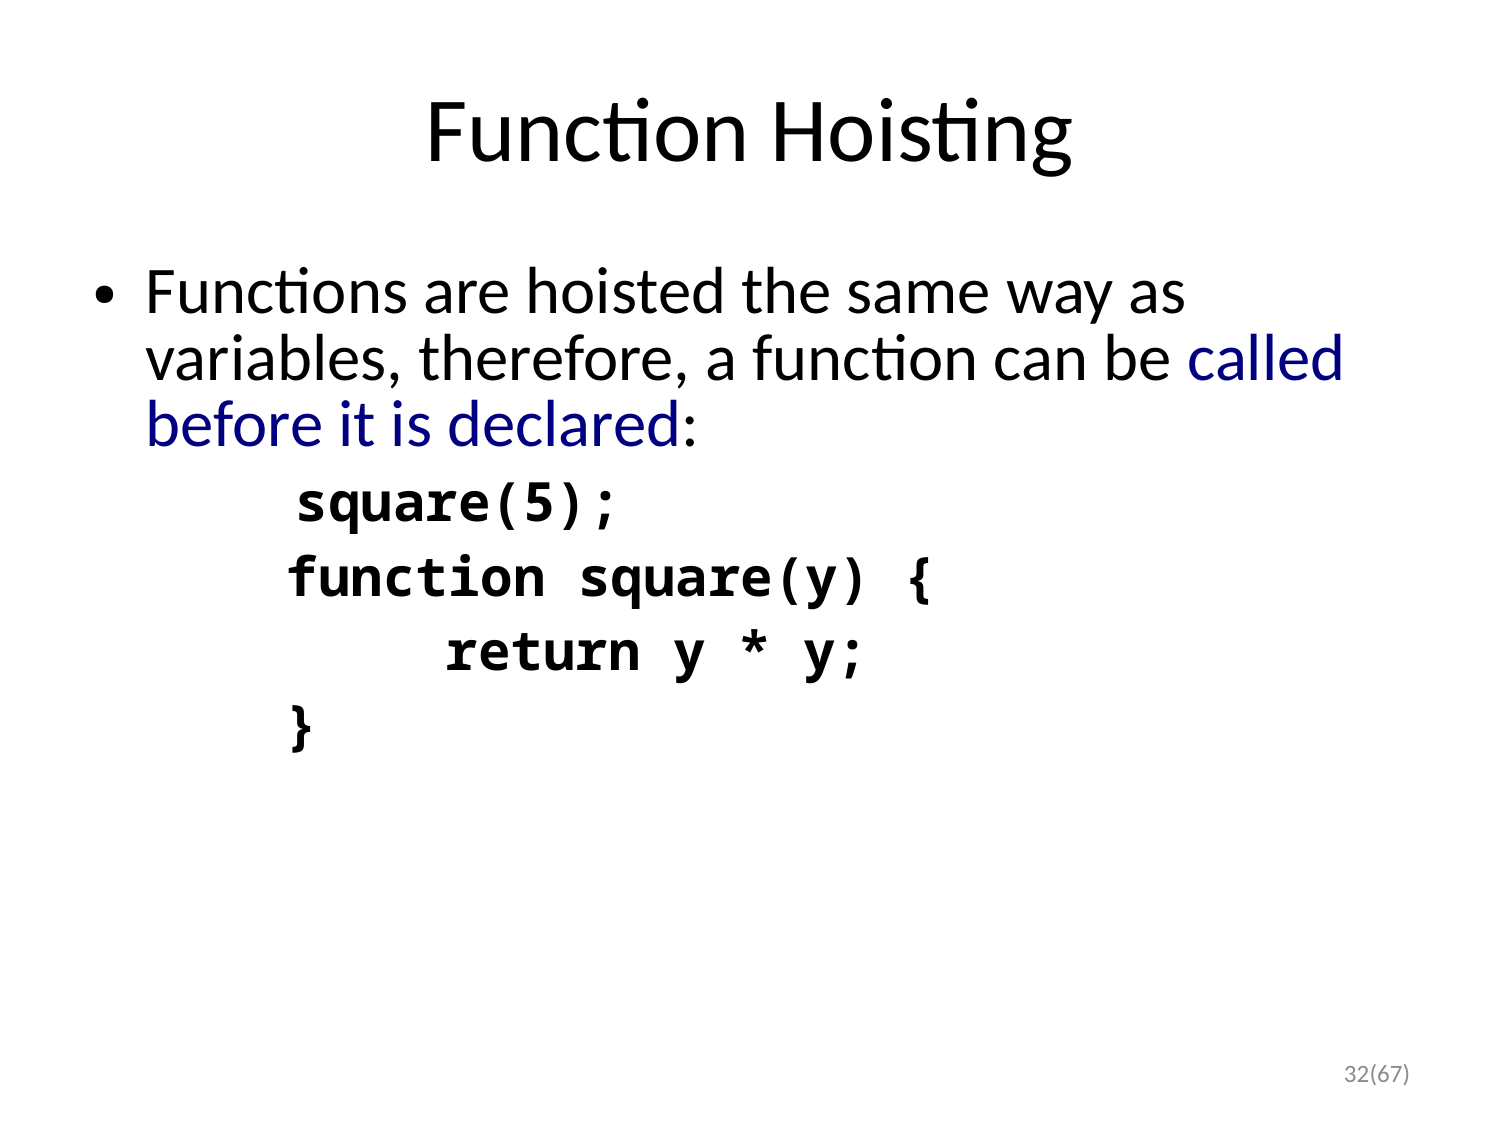

# Function Hoisting
Functions are hoisted the same way as variables, therefore, a function can be called before it is declared:
	 	square(5);
	 function square(y) {
 	 		return y * y;
	 }
32